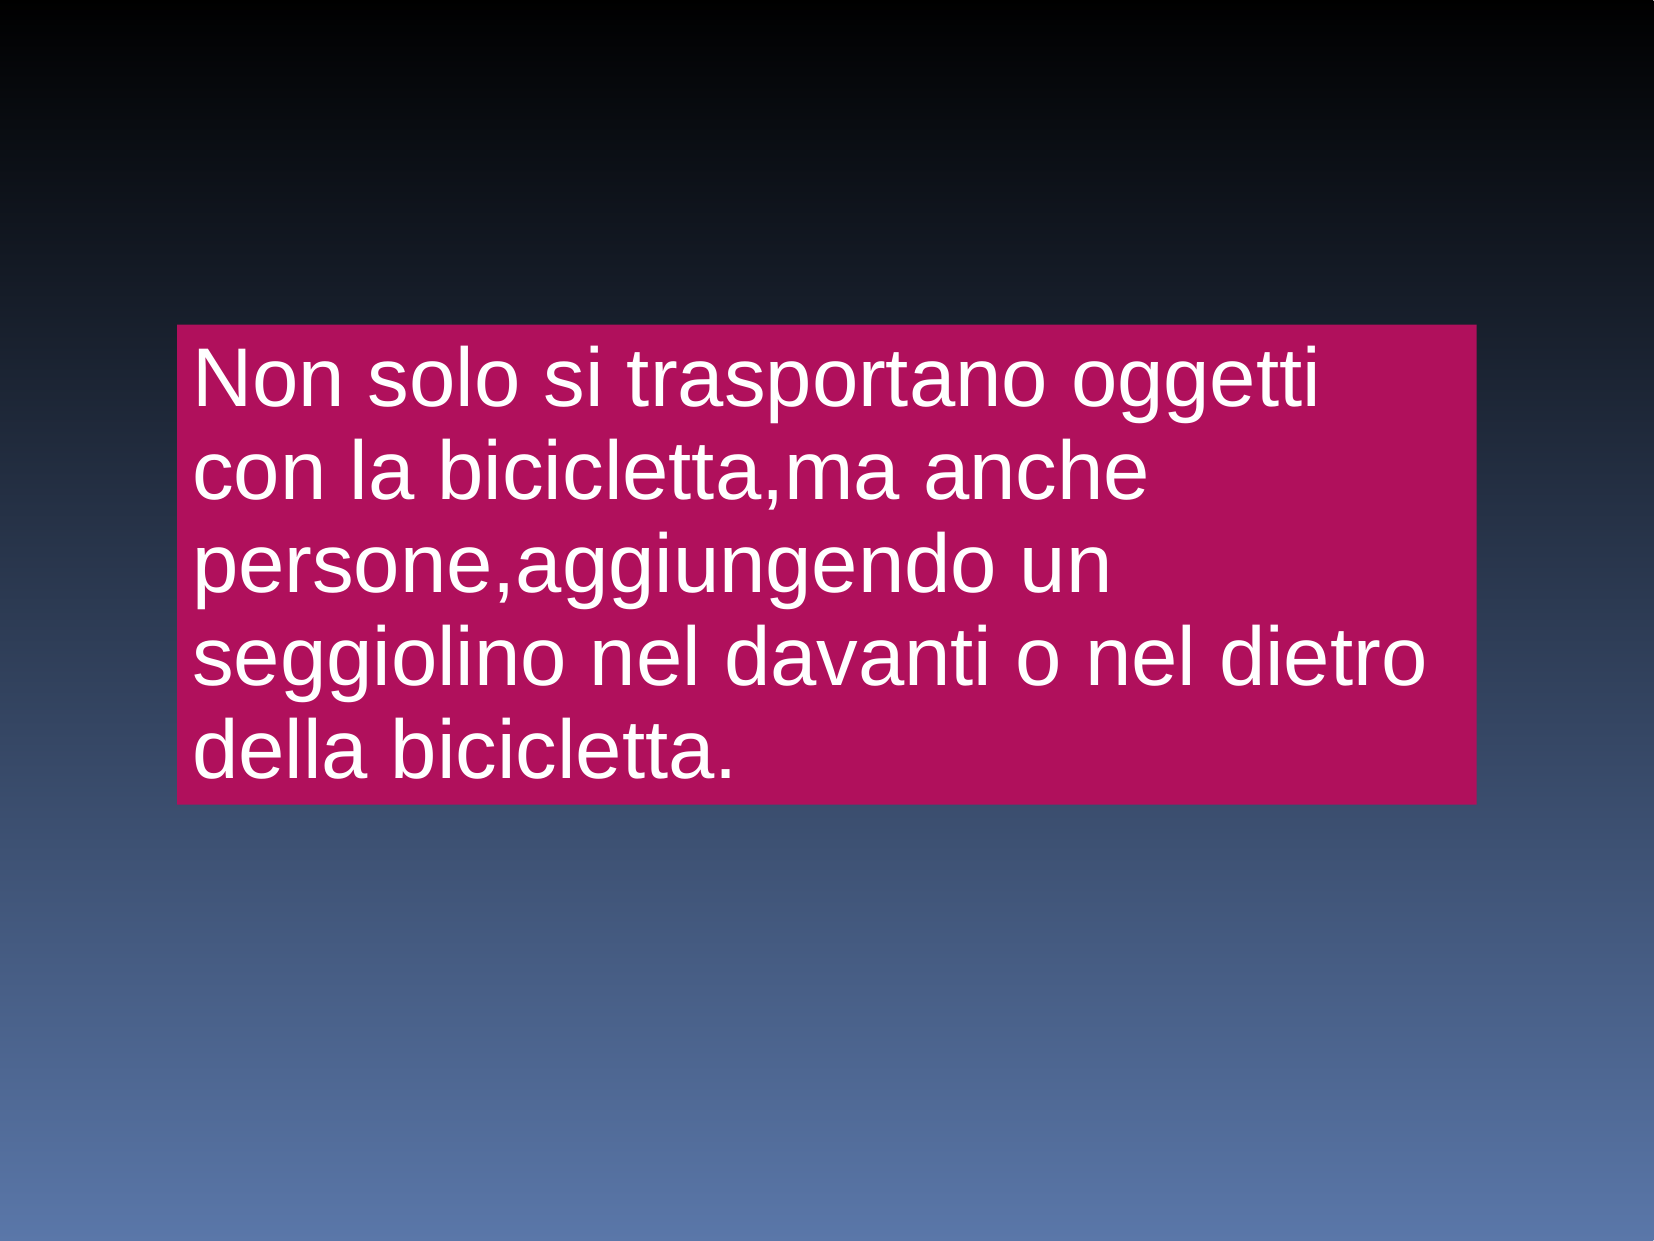

Non solo si trasportano oggetti con la bicicletta,ma anche persone,aggiungendo un seggiolino nel davanti o nel dietro della bicicletta.